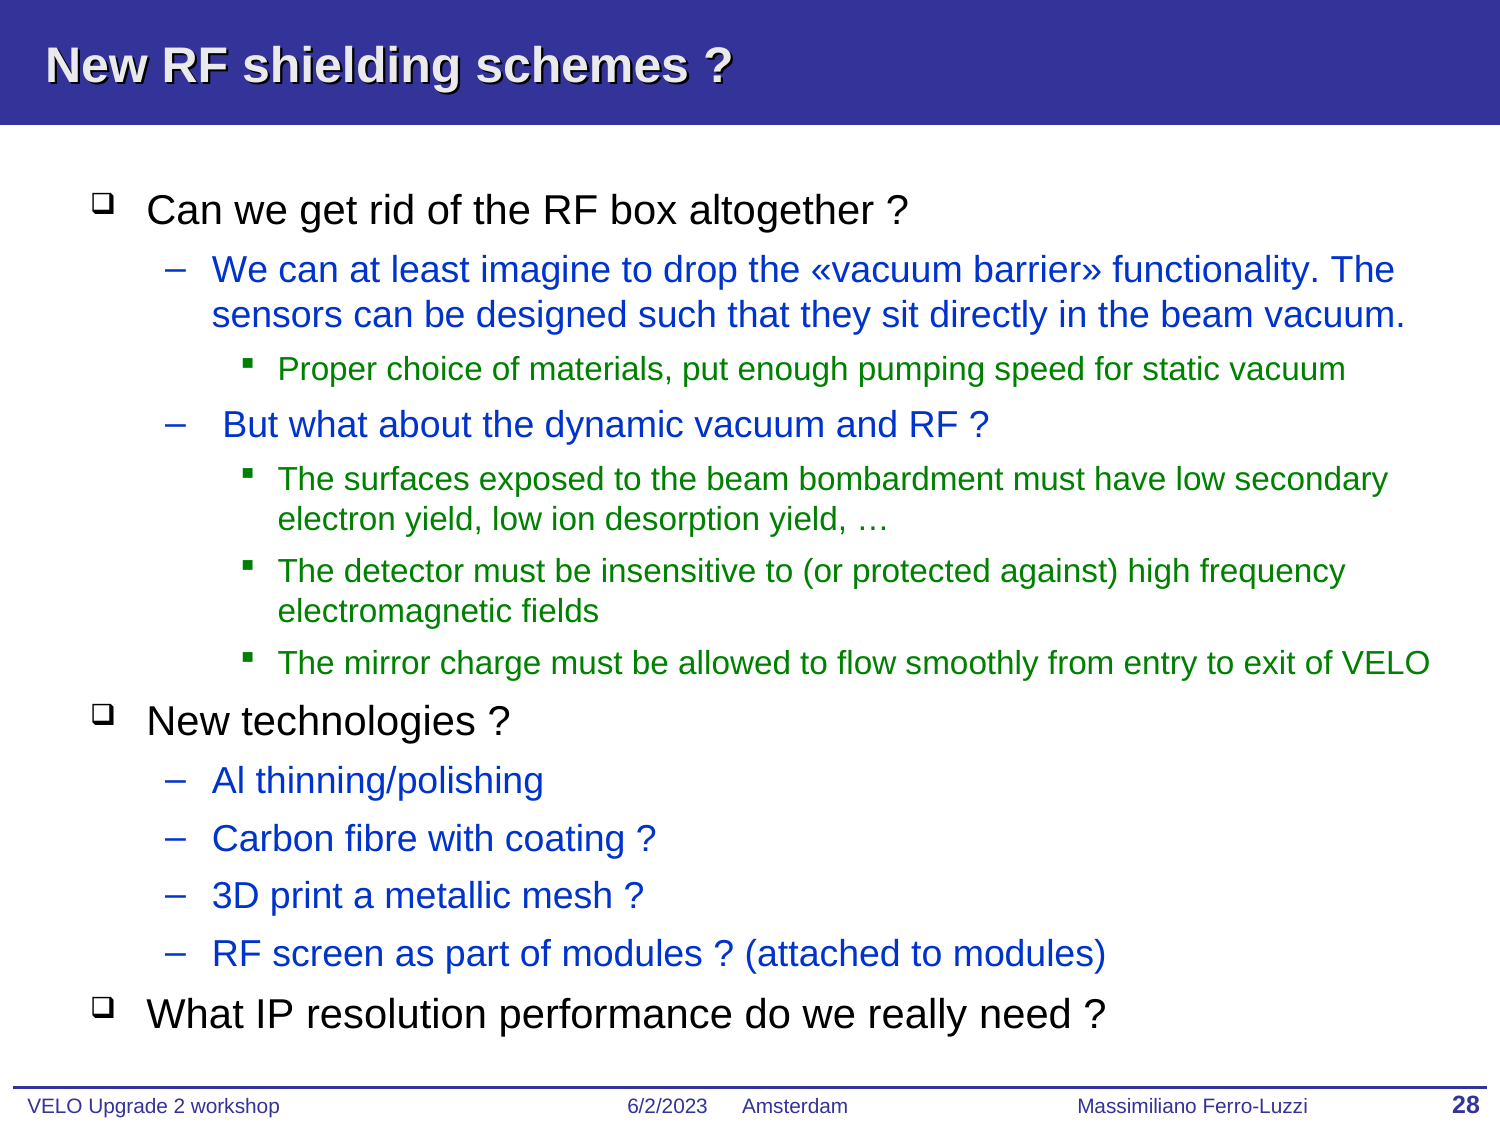

# New RF shielding schemes ?
Can we get rid of the RF box altogether ?
We can at least imagine to drop the «vacuum barrier» functionality. The sensors can be designed such that they sit directly in the beam vacuum.
Proper choice of materials, put enough pumping speed for static vacuum
 But what about the dynamic vacuum and RF ?
The surfaces exposed to the beam bombardment must have low secondary electron yield, low ion desorption yield, …
The detector must be insensitive to (or protected against) high frequency electromagnetic fields
The mirror charge must be allowed to flow smoothly from entry to exit of VELO
New technologies ?
Al thinning/polishing
Carbon fibre with coating ?
3D print a metallic mesh ?
RF screen as part of modules ? (attached to modules)
What IP resolution performance do we really need ?